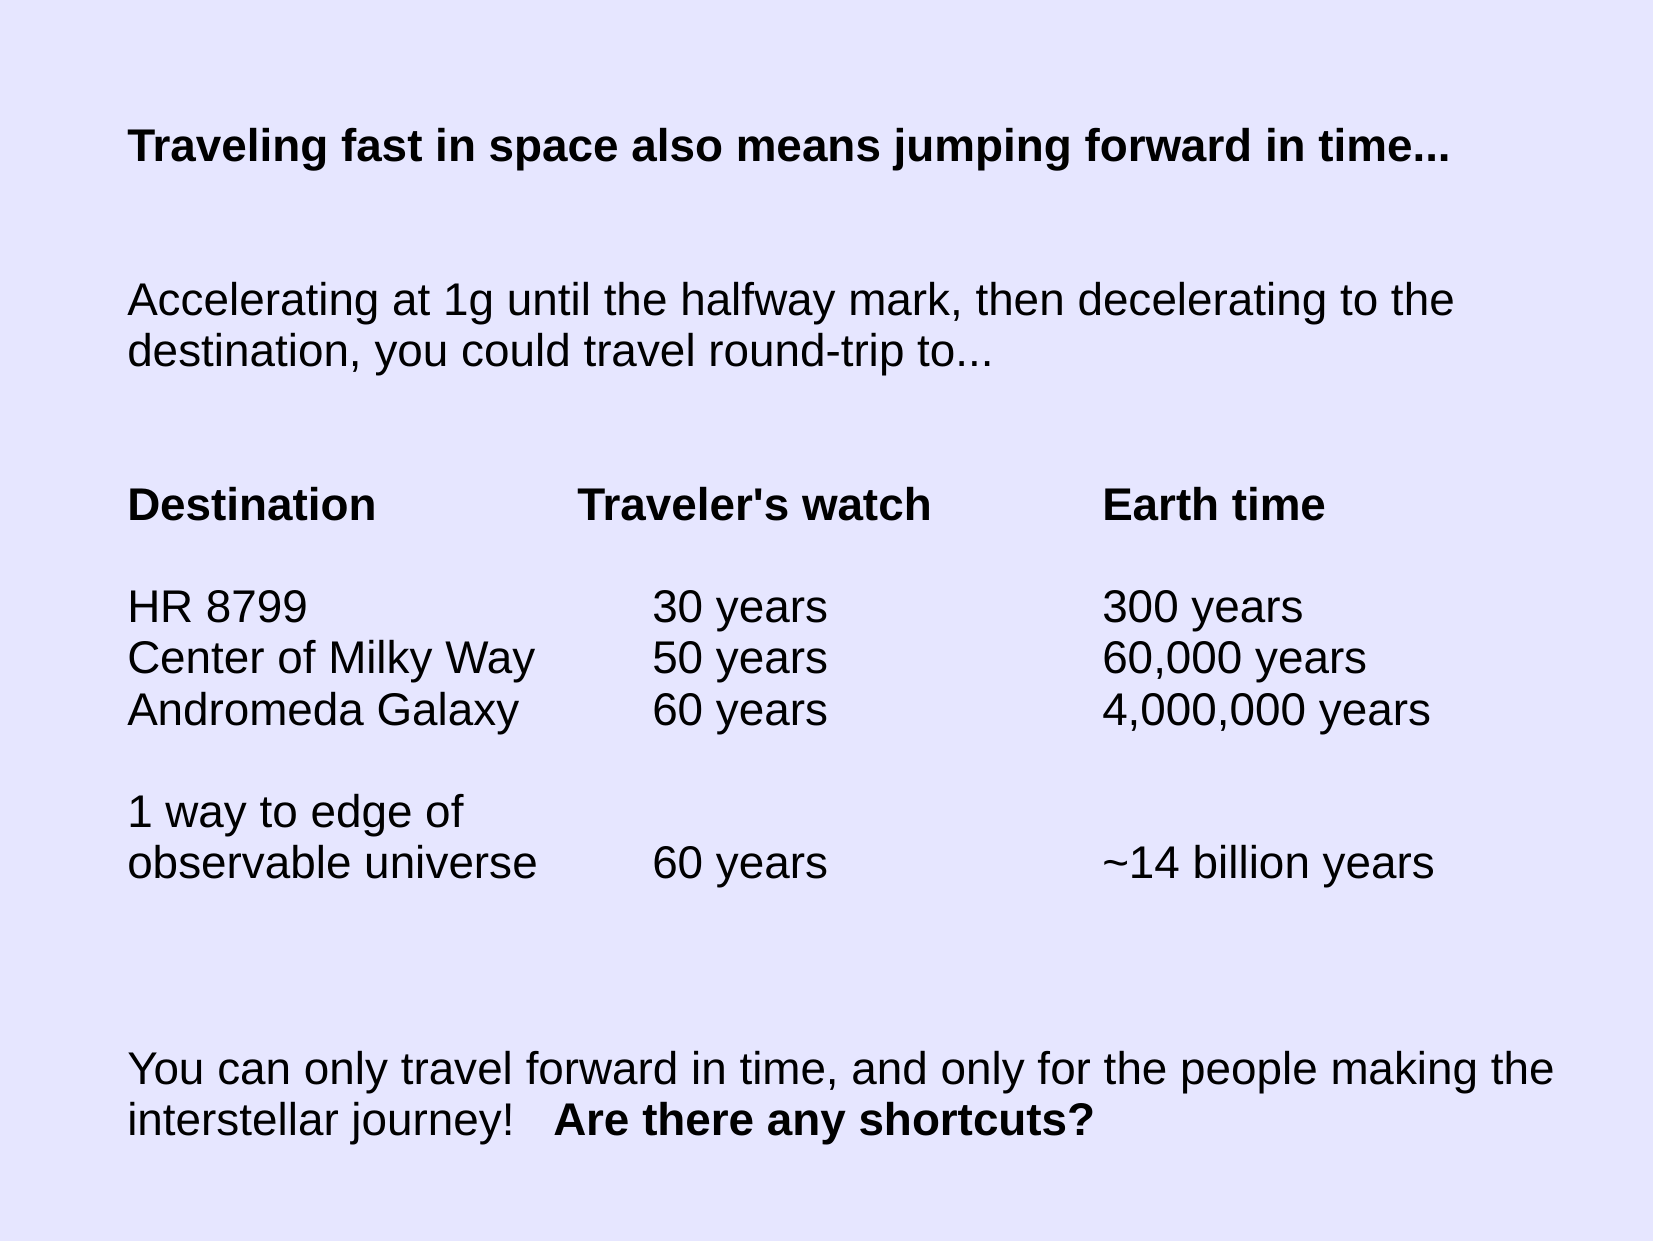

Traveling fast in space also means jumping forward in time...
Accelerating at 1g until the halfway mark, then decelerating to the
destination, you could travel round-trip to...
Destination			Traveler's watch			Earth time
HR 8799					30 years				300 years
Center of Milky Way		50 years				60,000 years
Andromeda Galaxy		60 years				4,000,000 years
1 way to edge of
observable universe		60 years				~14 billion years
You can only travel forward in time, and only for the people making the interstellar journey! Are there any shortcuts?